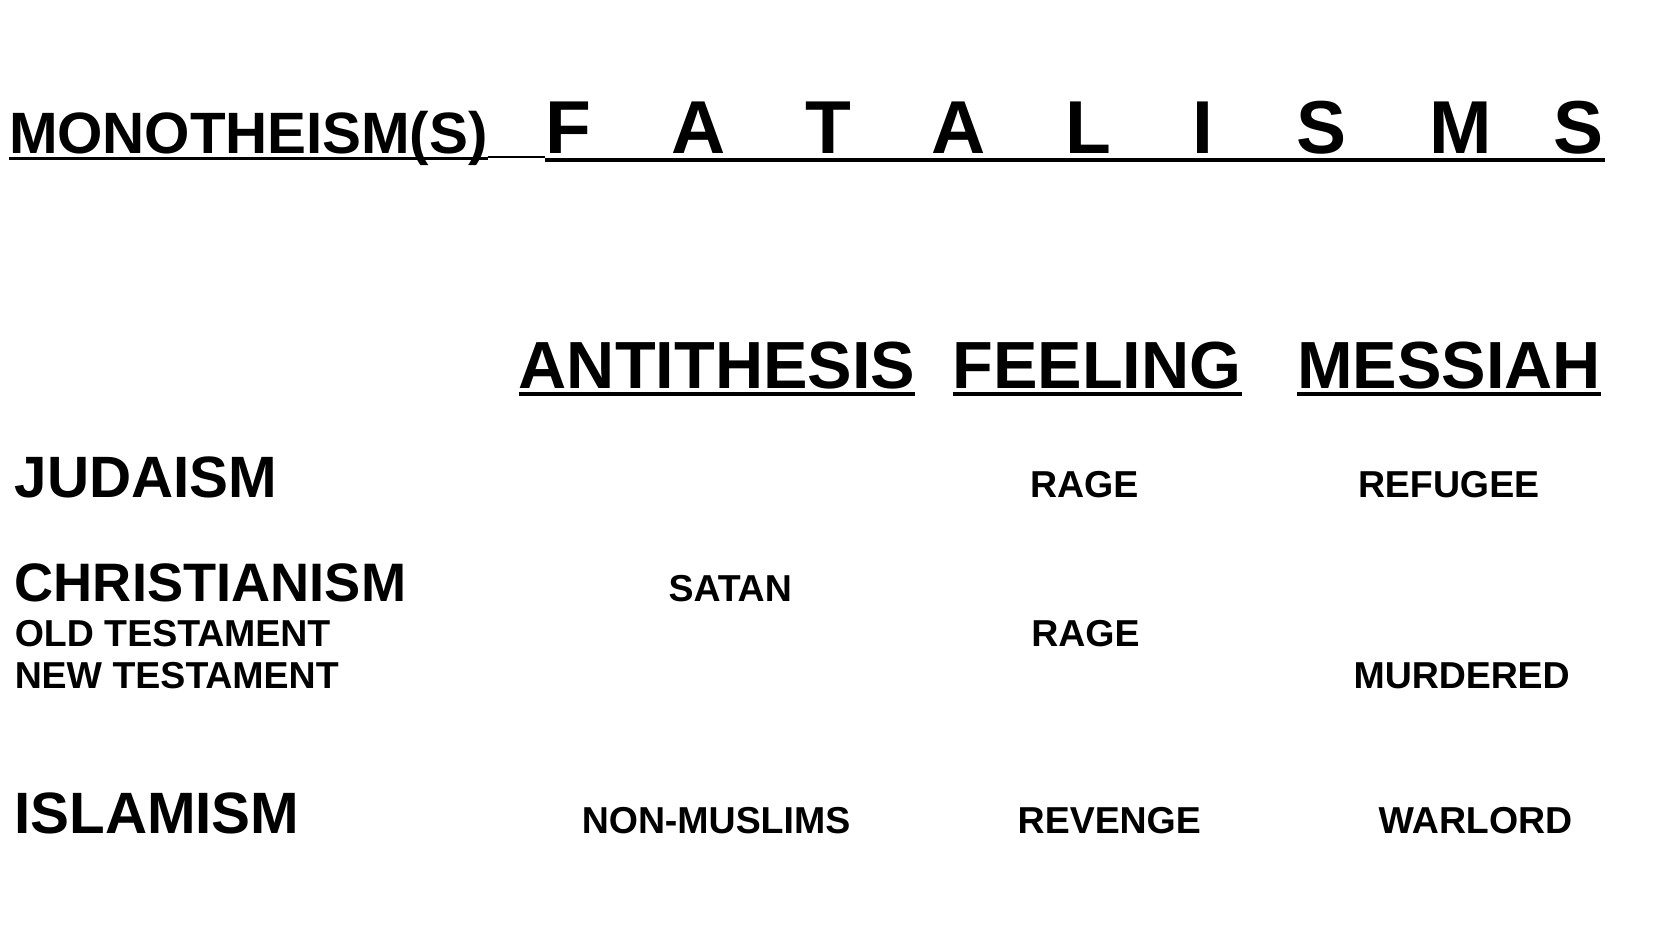

MONOTHEISM(S) F A T A L I S M S
 ANTITHESIS FEELING MESSIAH
JUDAISM RAGE REFUGEE
CHRISTIANISM SATAN
OLD TESTAMENT RAGE
NEW TESTAMENT MURDERED
ISLAMISM NON-MUSLIMS REVENGE WARLORD